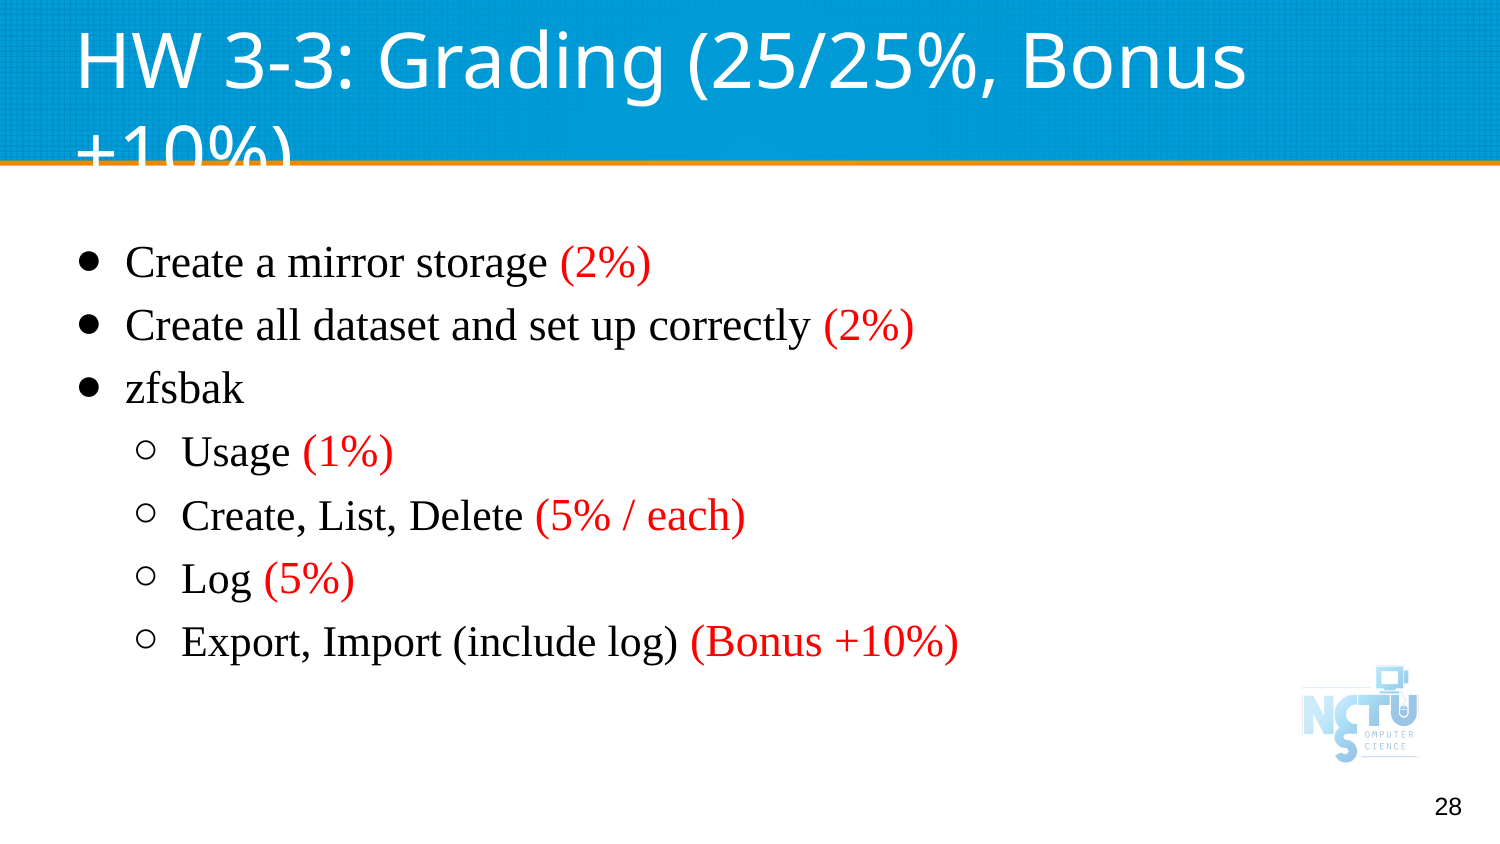

# HW 3-3: Grading (25/25%, Bonus +10%)
Create a mirror storage (2%)
Create all dataset and set up correctly (2%)
zfsbak
Usage (1%)
Create, List, Delete (5% / each)
Log (5%)
Export, Import (include log) (Bonus +10%)